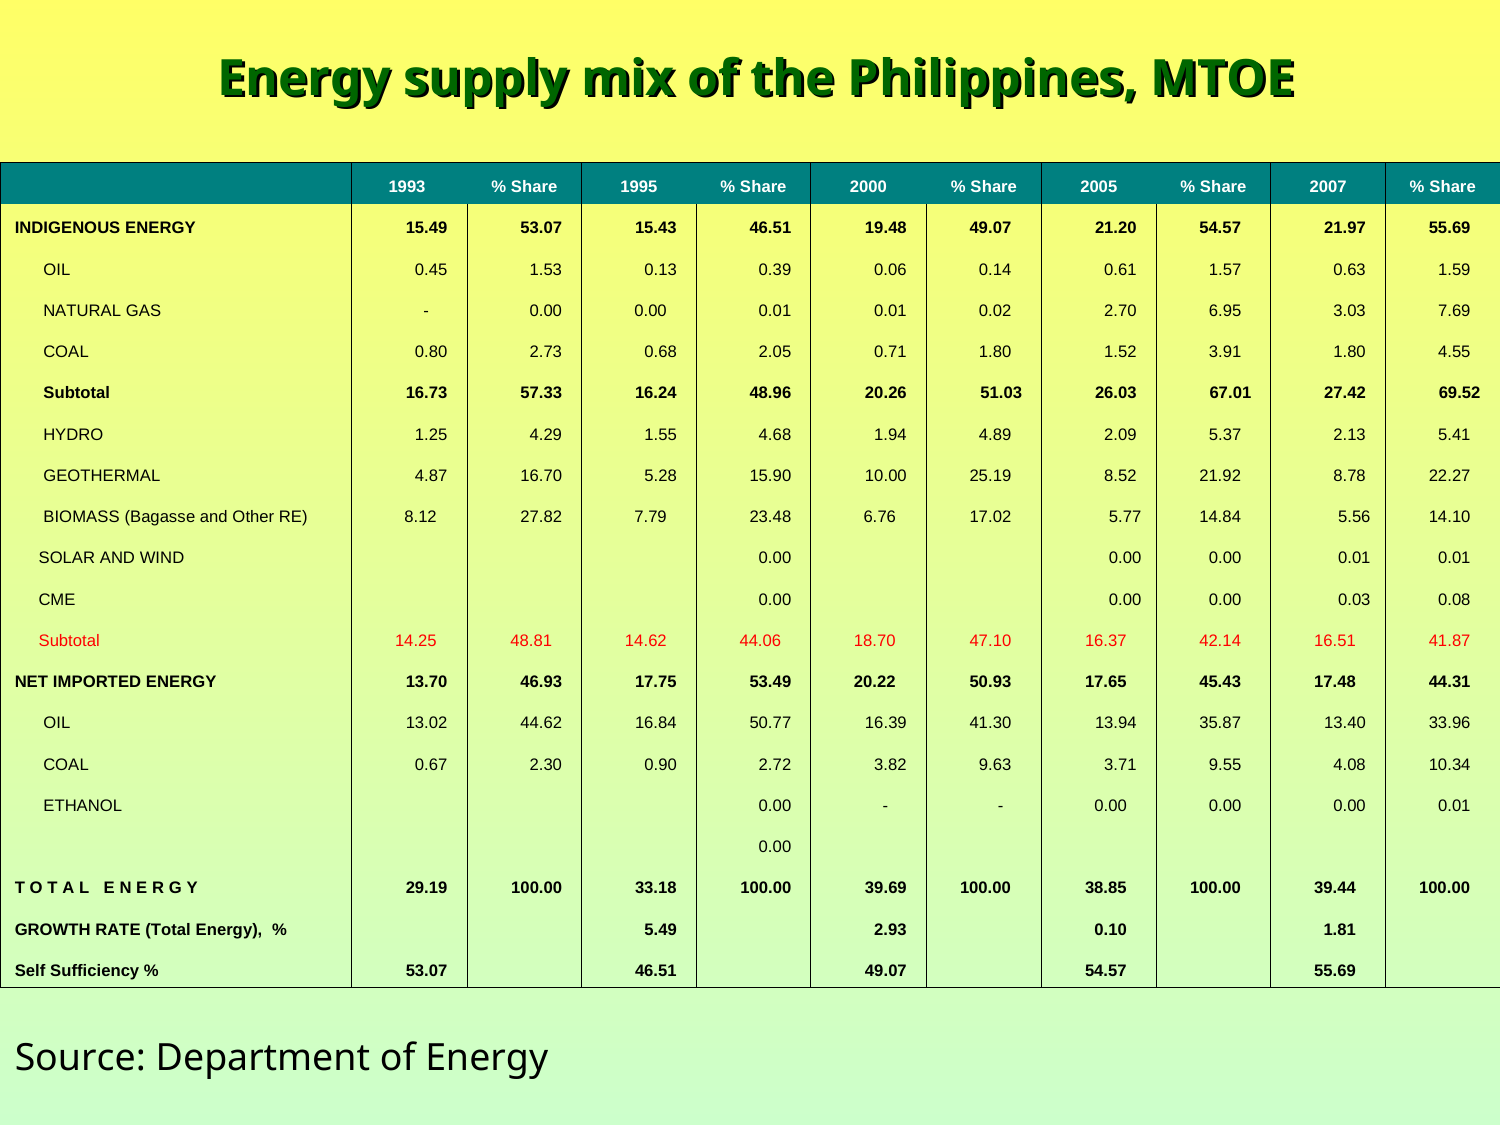

Energy supply mix of the Philippines, MTOE
| | 1993 | % Share | 1995 | % Share | 2000 | % Share | 2005 | % Share | 2007 | % Share |
| --- | --- | --- | --- | --- | --- | --- | --- | --- | --- | --- |
| INDIGENOUS ENERGY | 15.49 | 53.07 | 15.43 | 46.51 | 19.48 | 49.07 | 21.20 | 54.57 | 21.97 | 55.69 |
| OIL | 0.45 | 1.53 | 0.13 | 0.39 | 0.06 | 0.14 | 0.61 | 1.57 | 0.63 | 1.59 |
| NATURAL GAS | - | 0.00 | 0.00 | 0.01 | 0.01 | 0.02 | 2.70 | 6.95 | 3.03 | 7.69 |
| COAL | 0.80 | 2.73 | 0.68 | 2.05 | 0.71 | 1.80 | 1.52 | 3.91 | 1.80 | 4.55 |
| Subtotal | 16.73 | 57.33 | 16.24 | 48.96 | 20.26 | 51.03 | 26.03 | 67.01 | 27.42 | 69.52 |
| HYDRO | 1.25 | 4.29 | 1.55 | 4.68 | 1.94 | 4.89 | 2.09 | 5.37 | 2.13 | 5.41 |
| GEOTHERMAL | 4.87 | 16.70 | 5.28 | 15.90 | 10.00 | 25.19 | 8.52 | 21.92 | 8.78 | 22.27 |
| BIOMASS (Bagasse and Other RE) | 8.12 | 27.82 | 7.79 | 23.48 | 6.76 | 17.02 | 5.77 | 14.84 | 5.56 | 14.10 |
| SOLAR AND WIND | | | | 0.00 | | | 0.00 | 0.00 | 0.01 | 0.01 |
| CME | | | | 0.00 | | | 0.00 | 0.00 | 0.03 | 0.08 |
| Subtotal | 14.25 | 48.81 | 14.62 | 44.06 | 18.70 | 47.10 | 16.37 | 42.14 | 16.51 | 41.87 |
| NET IMPORTED ENERGY | 13.70 | 46.93 | 17.75 | 53.49 | 20.22 | 50.93 | 17.65 | 45.43 | 17.48 | 44.31 |
| OIL | 13.02 | 44.62 | 16.84 | 50.77 | 16.39 | 41.30 | 13.94 | 35.87 | 13.40 | 33.96 |
| COAL | 0.67 | 2.30 | 0.90 | 2.72 | 3.82 | 9.63 | 3.71 | 9.55 | 4.08 | 10.34 |
| ETHANOL | | | | 0.00 | - | - | 0.00 | 0.00 | 0.00 | 0.01 |
| | | | | 0.00 | | | | | | |
| T O T A L E N E R G Y | 29.19 | 100.00 | 33.18 | 100.00 | 39.69 | 100.00 | 38.85 | 100.00 | 39.44 | 100.00 |
| GROWTH RATE (Total Energy), % | | | 5.49 | | 2.93 | | 0.10 | | 1.81 | |
| Self Sufficiency % | 53.07 | | 46.51 | | 49.07 | | 54.57 | | 55.69 | |
Source: Department of Energy